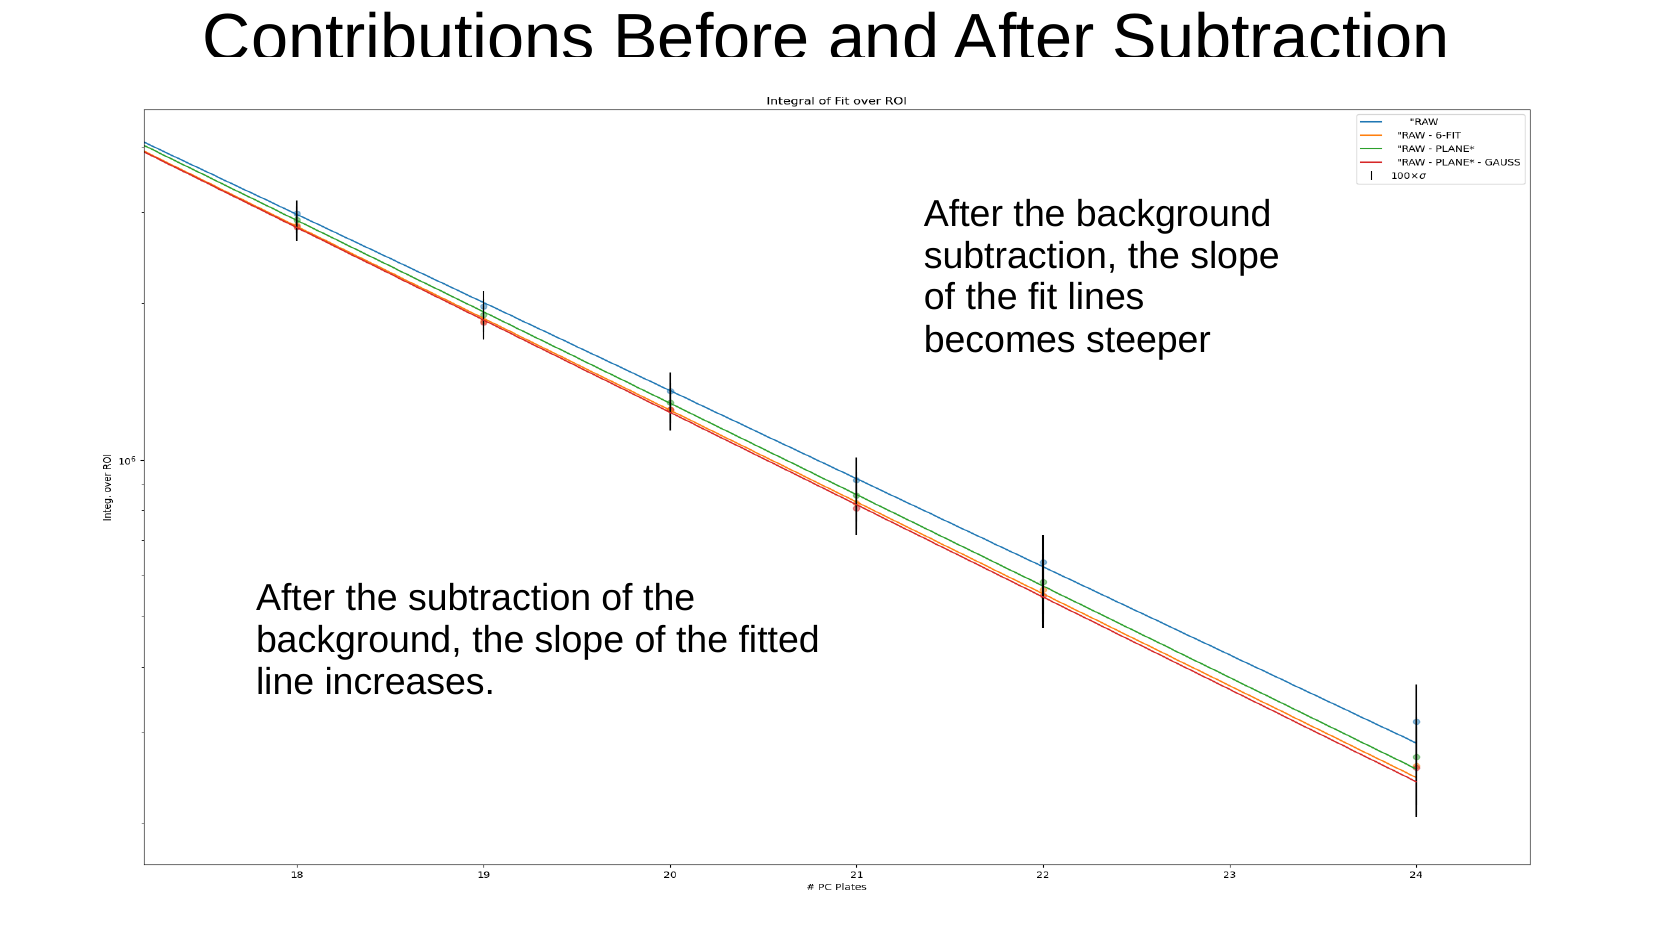

# Contributions Before and After Subtraction
After the background subtraction, the slope of the fit lines becomes steeper
After the subtraction of the background, the slope of the fitted line increases.